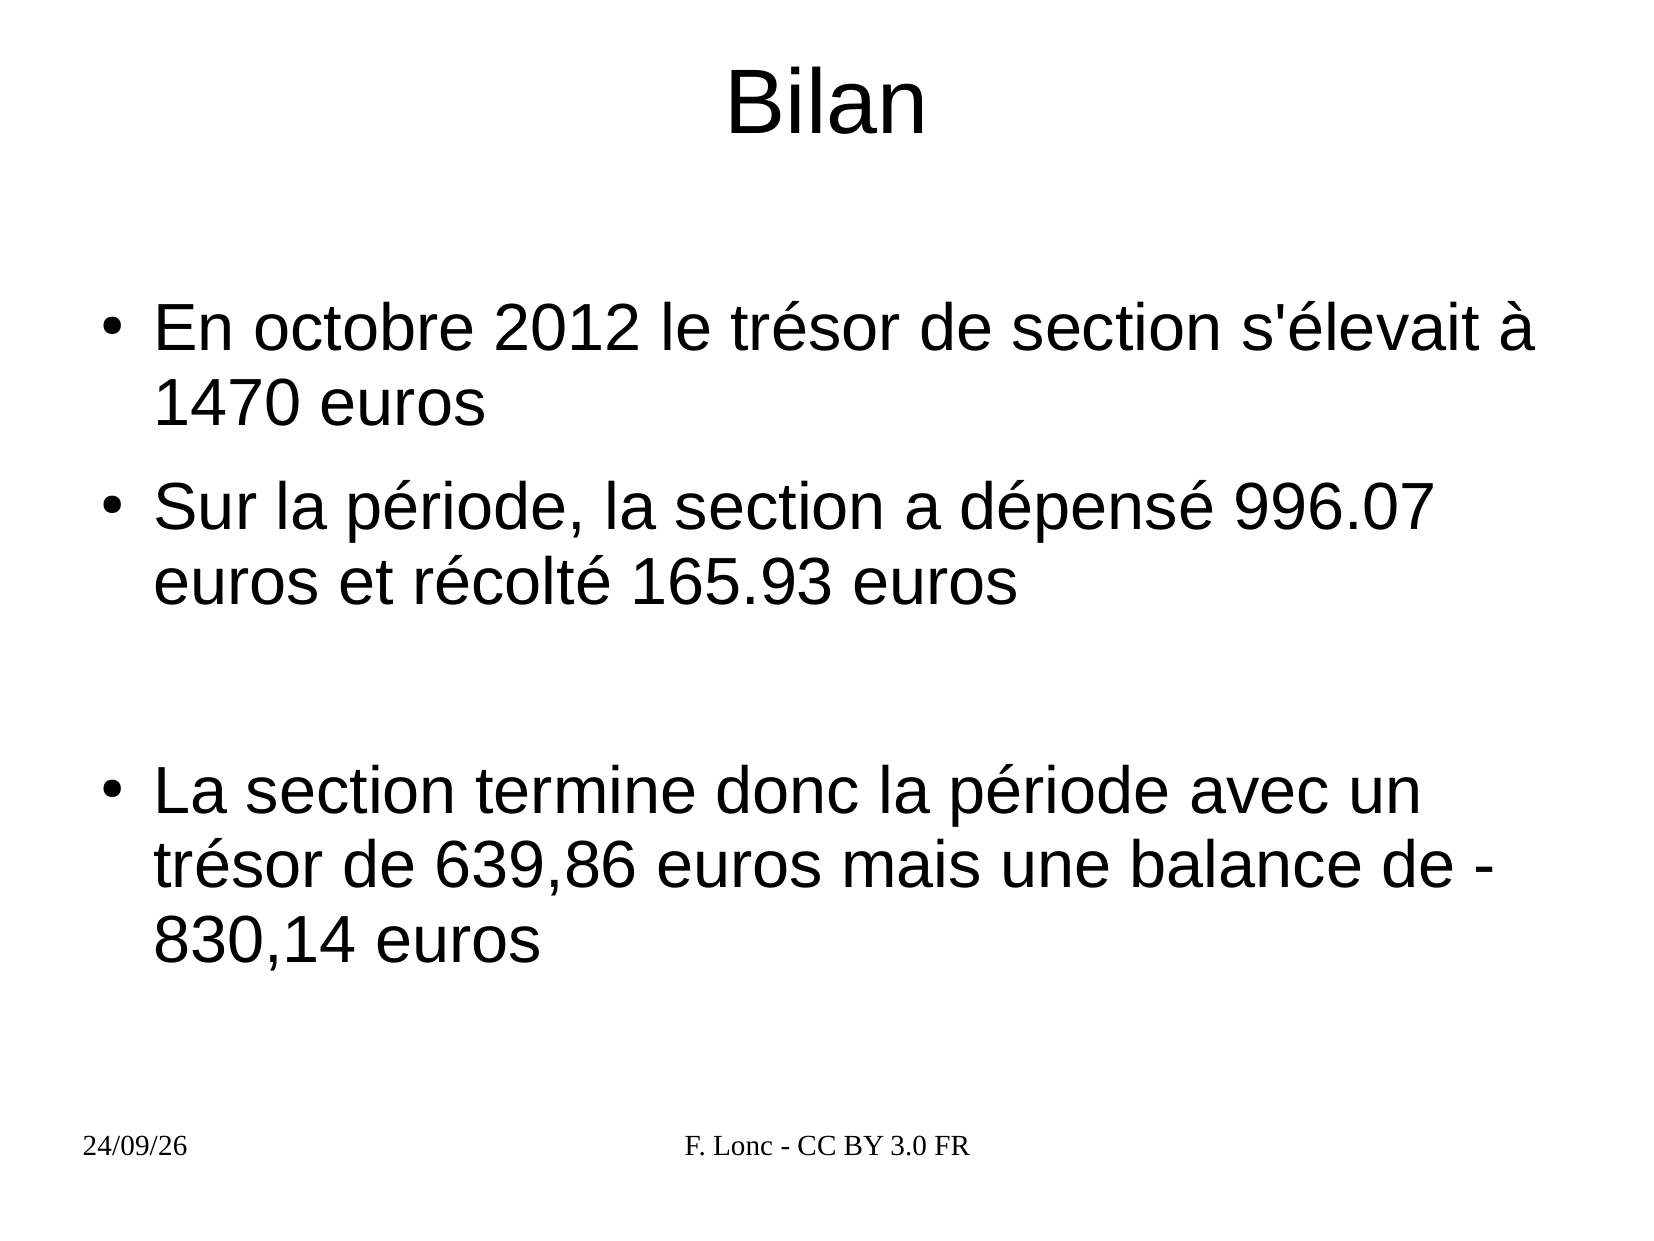

# Bilan
En octobre 2012 le trésor de section s'élevait à 1470 euros
Sur la période, la section a dépensé 996.07 euros et récolté 165.93 euros
La section termine donc la période avec un trésor de 639,86 euros mais une balance de -830,14 euros
F. Lonc - CC BY 3.0 FR